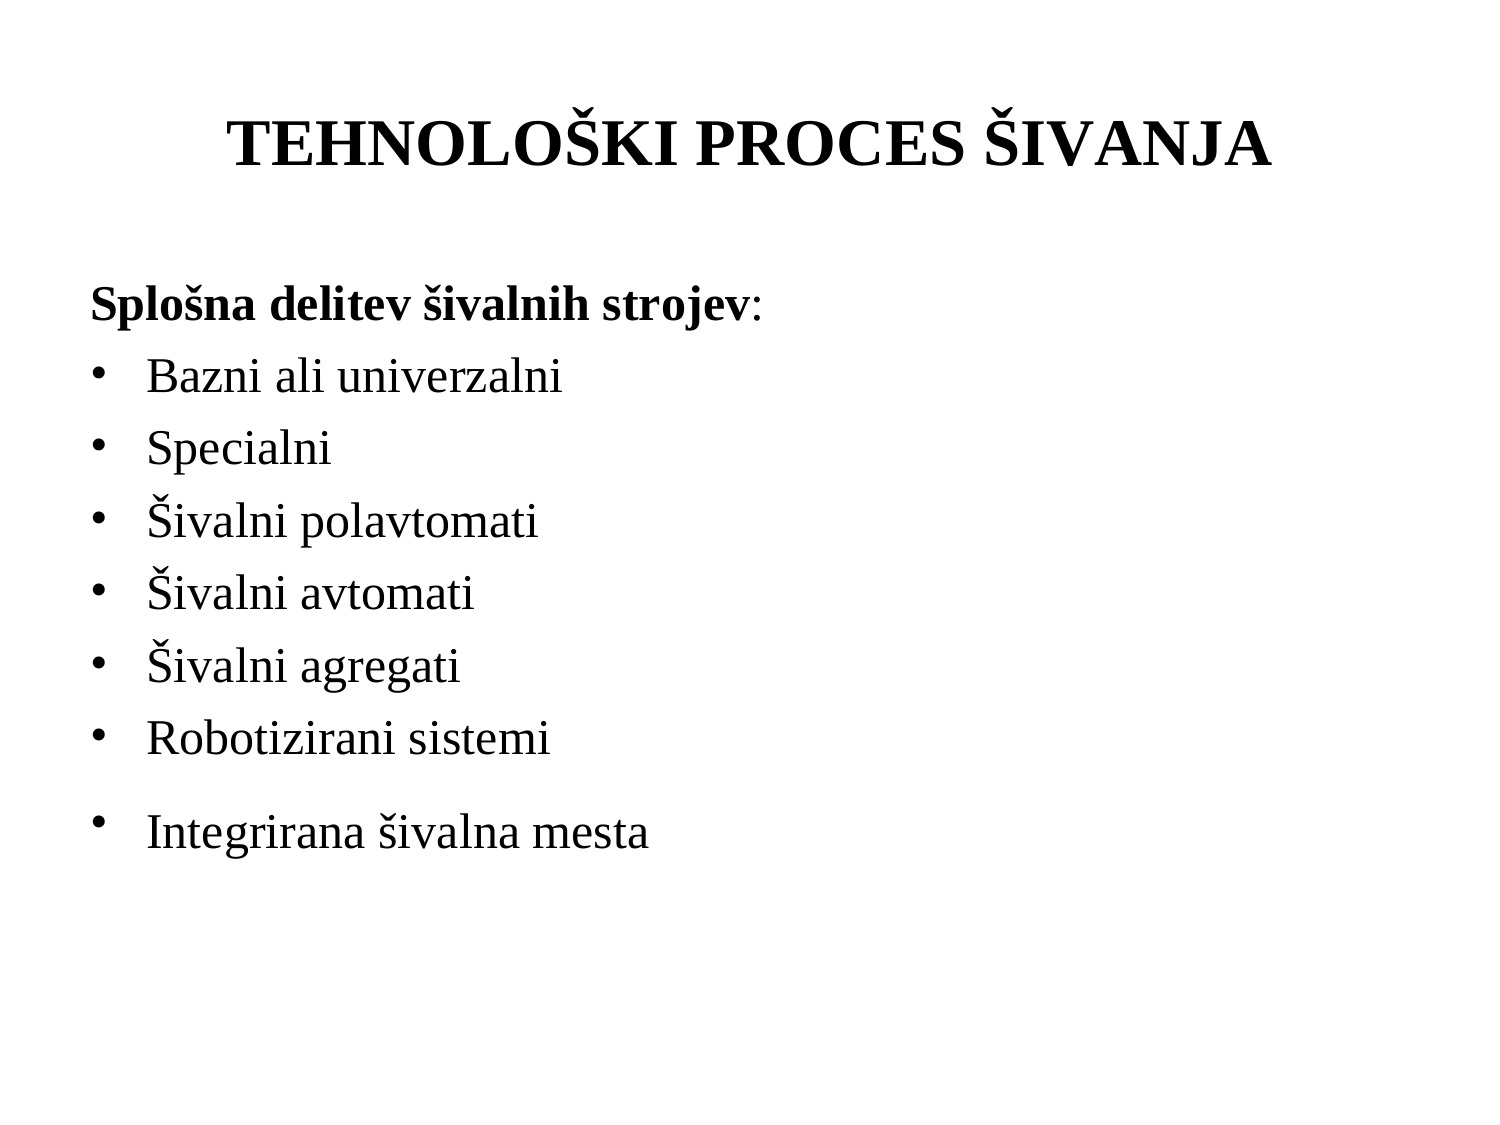

# TEHNOLOŠKI PROCES ŠIVANJA
Splošna delitev šivalnih strojev:
Bazni ali univerzalni
Specialni
Šivalni polavtomati
Šivalni avtomati
Šivalni agregati
Robotizirani sistemi
Integrirana šivalna mesta